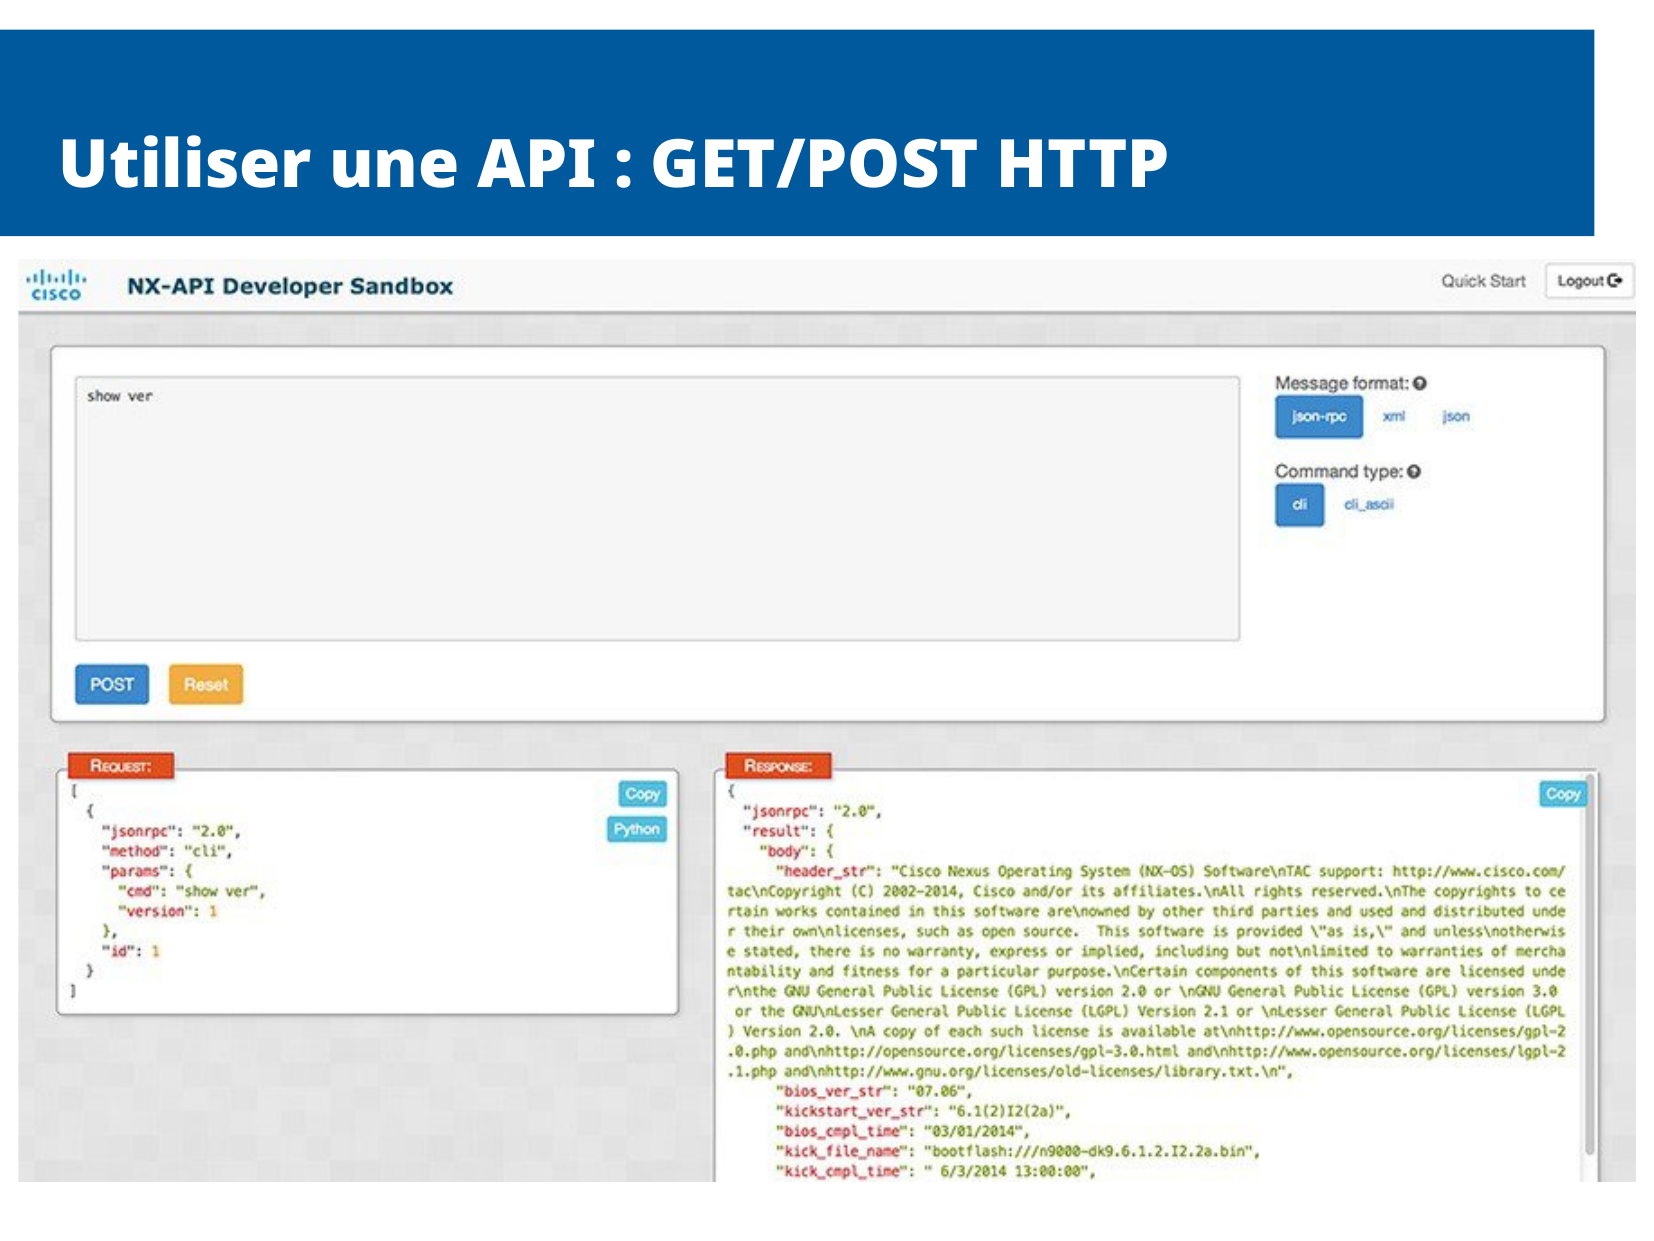

# Utiliser une API : GET/POST HTTP
46
blog.lrdf.fr - Licence CC-BY-NC-SA